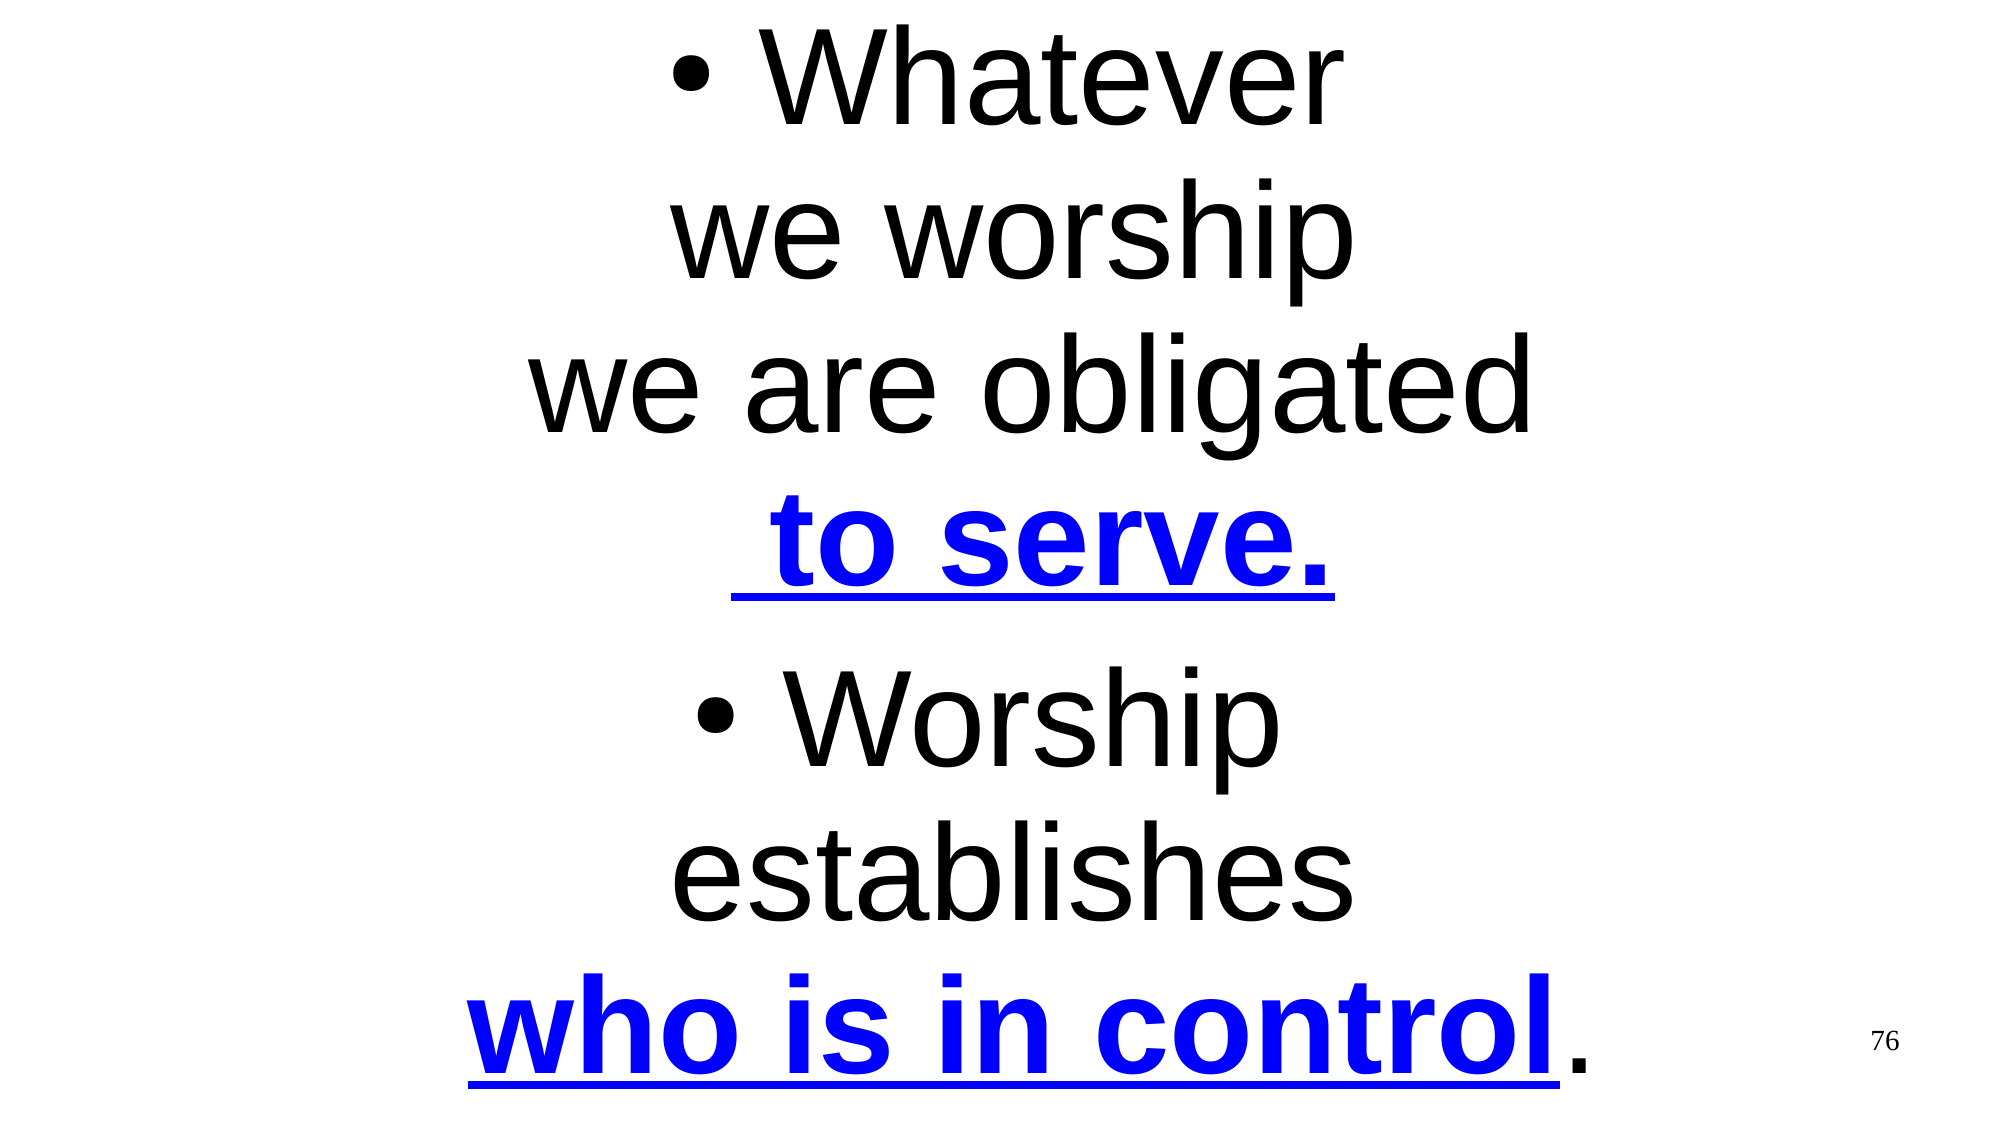

# Whatever we worship we are obligated to serve.
 Worship
establishes
who is in control.
76